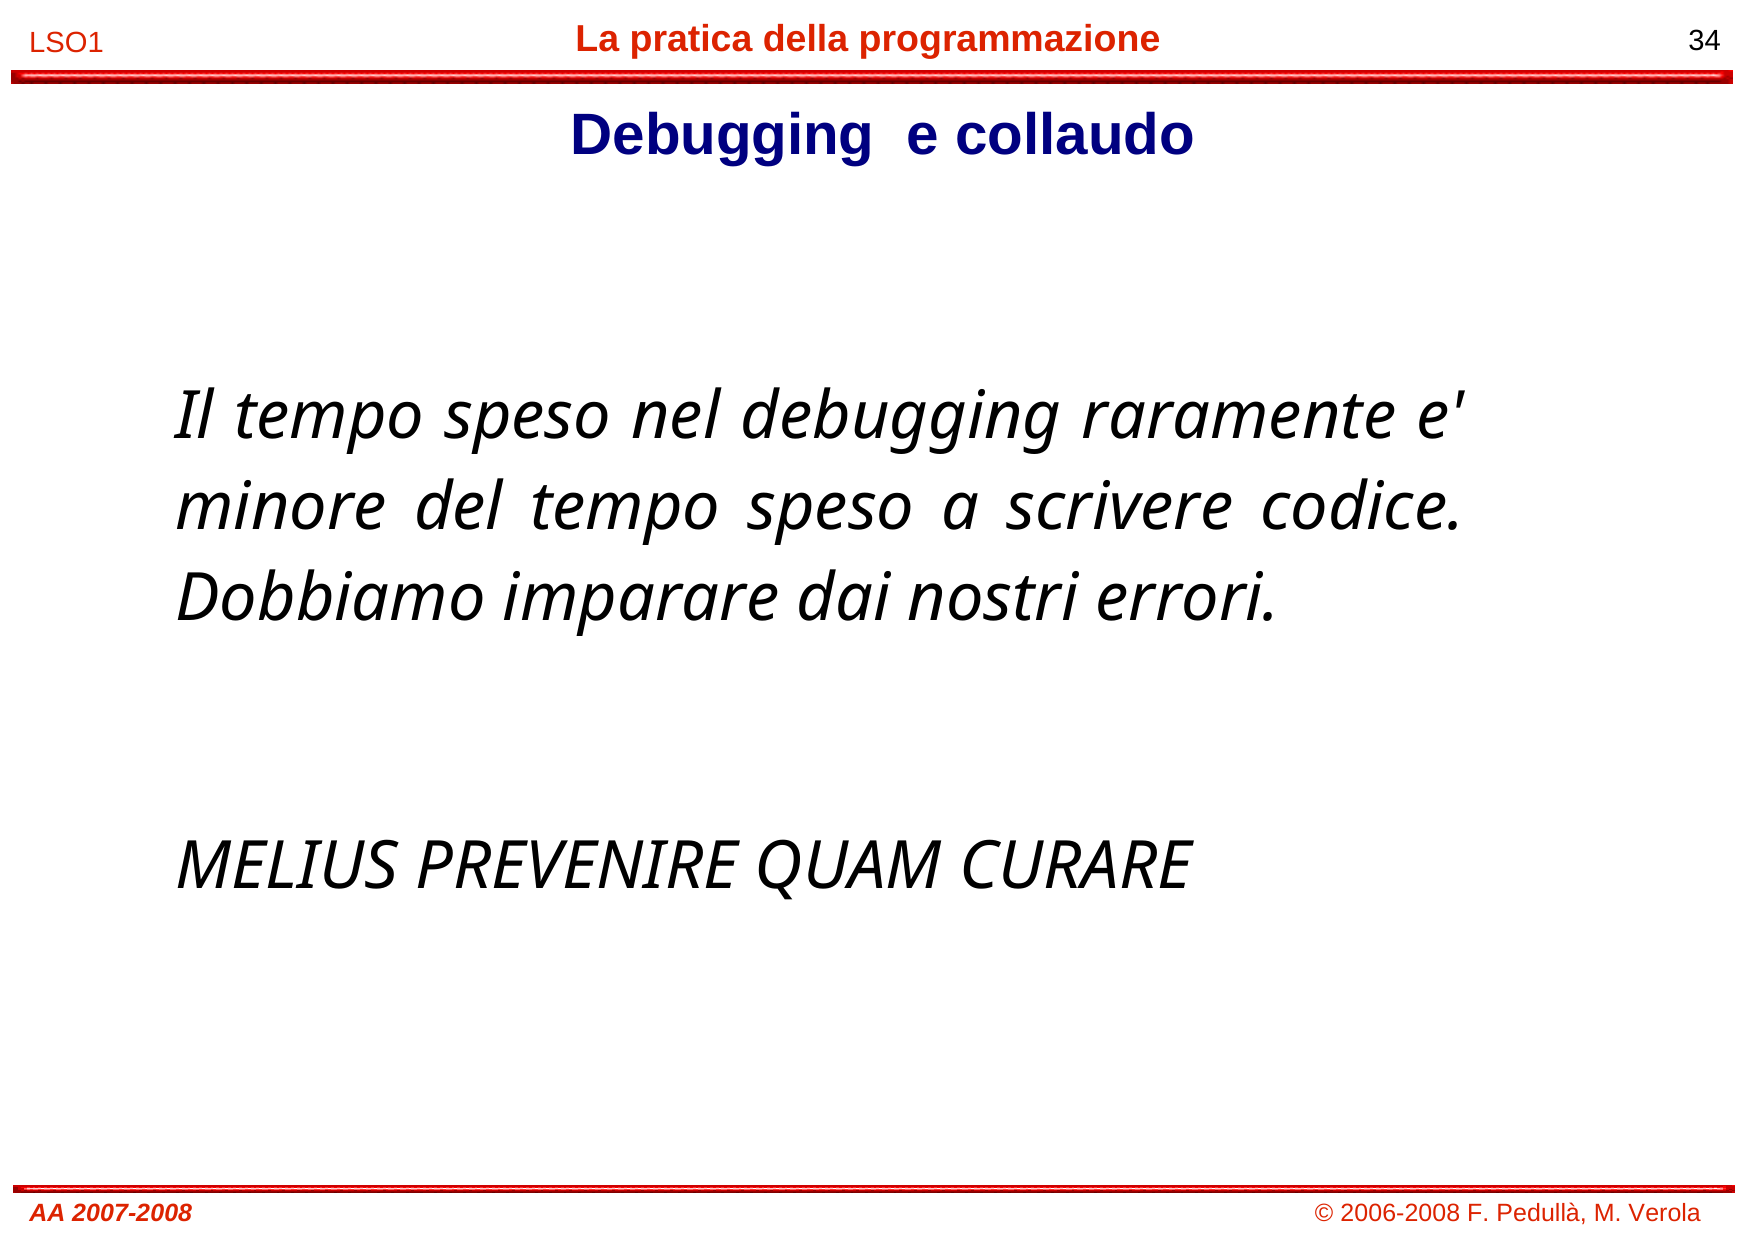

Debugging e collaudo
# Il tempo speso nel debugging raramente e' minore del tempo speso a scrivere codice. Dobbiamo imparare dai nostri errori.
MELIUS PREVENIRE QUAM CURARE